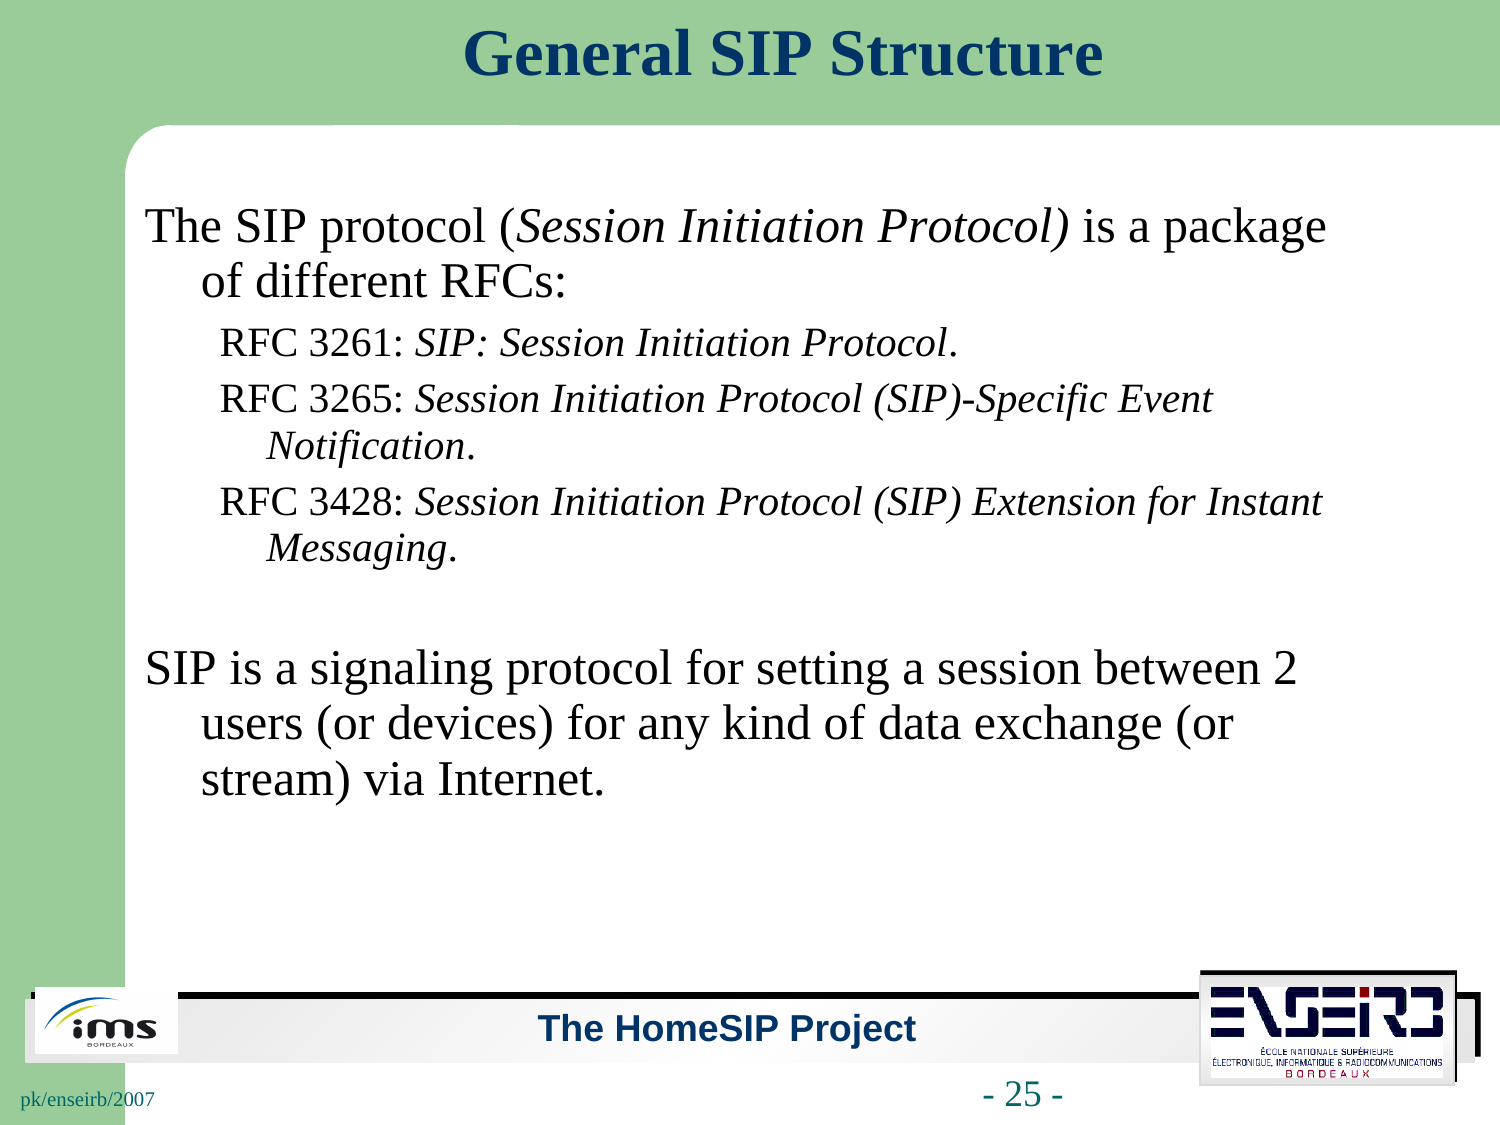

General SIP Structure
The SIP protocol (Session Initiation Protocol) is a package of different RFCs:
RFC 3261: SIP: Session Initiation Protocol.
RFC 3265: Session Initiation Protocol (SIP)-Specific Event Notification.
RFC 3428: Session Initiation Protocol (SIP) Extension for Instant Messaging.
SIP is a signaling protocol for setting a session between 2 users (or devices) for any kind of data exchange (or stream) via Internet.